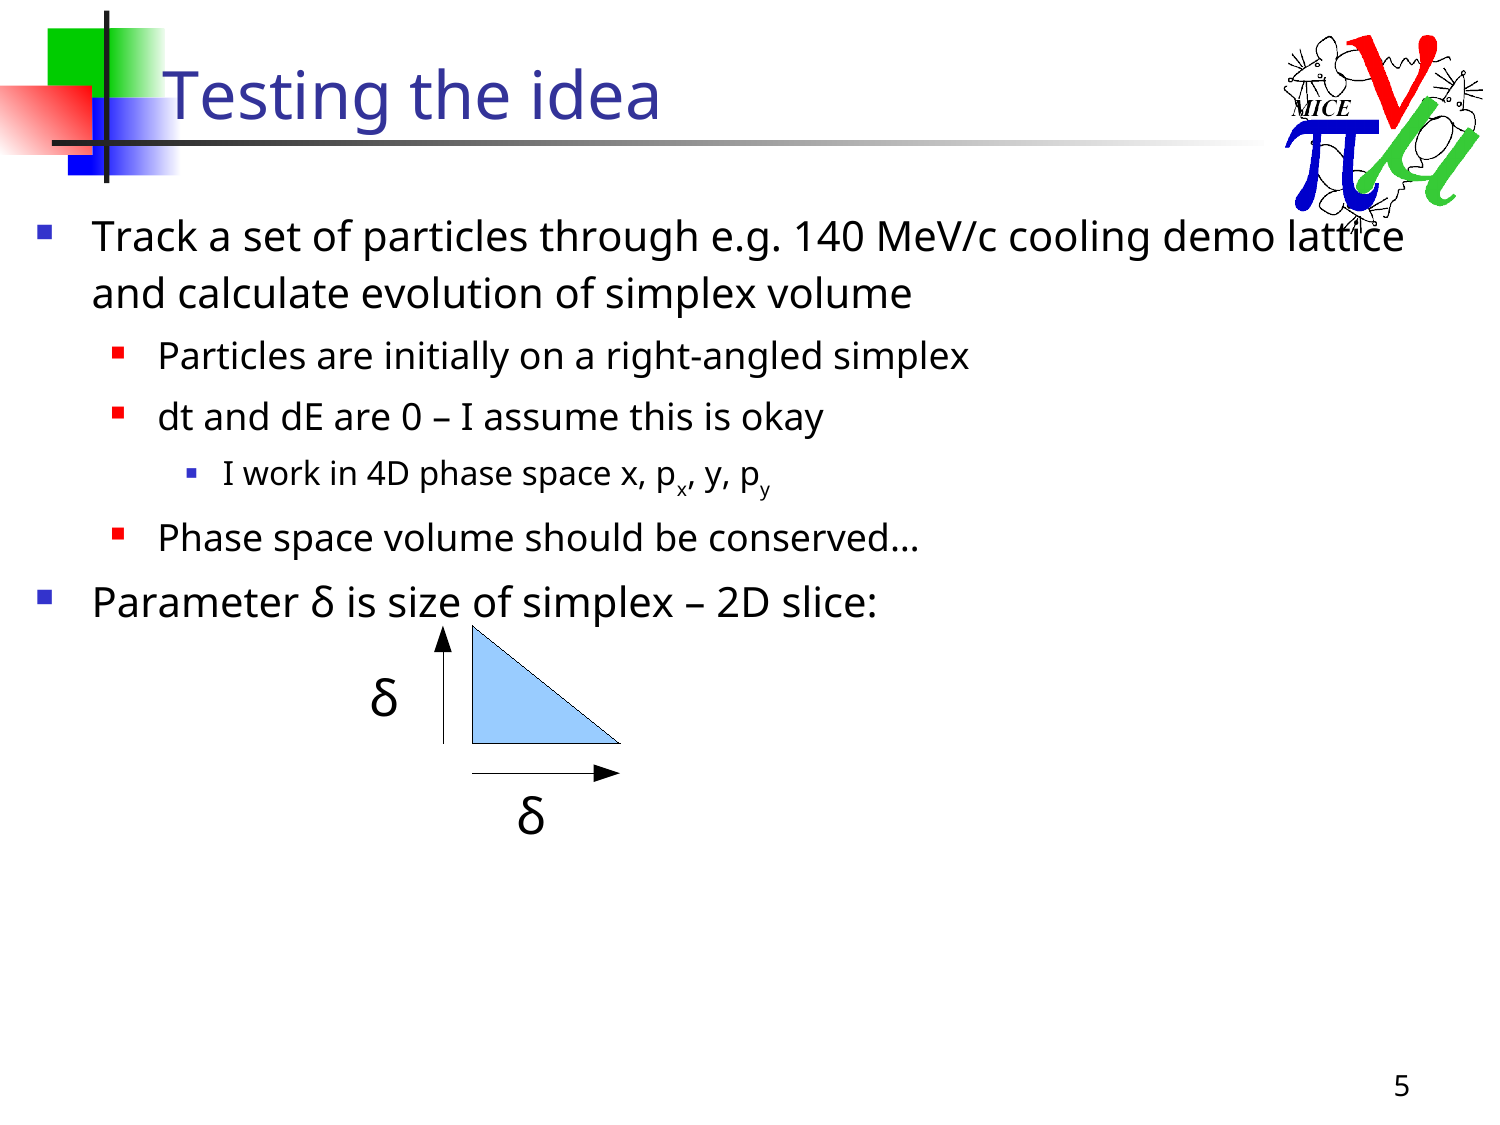

# Testing the idea
Track a set of particles through e.g. 140 MeV/c cooling demo lattice and calculate evolution of simplex volume
Particles are initially on a right-angled simplex
dt and dE are 0 – I assume this is okay
I work in 4D phase space x, px, y, py
Phase space volume should be conserved…
Parameter δ is size of simplex – 2D slice:
δ
δ
5